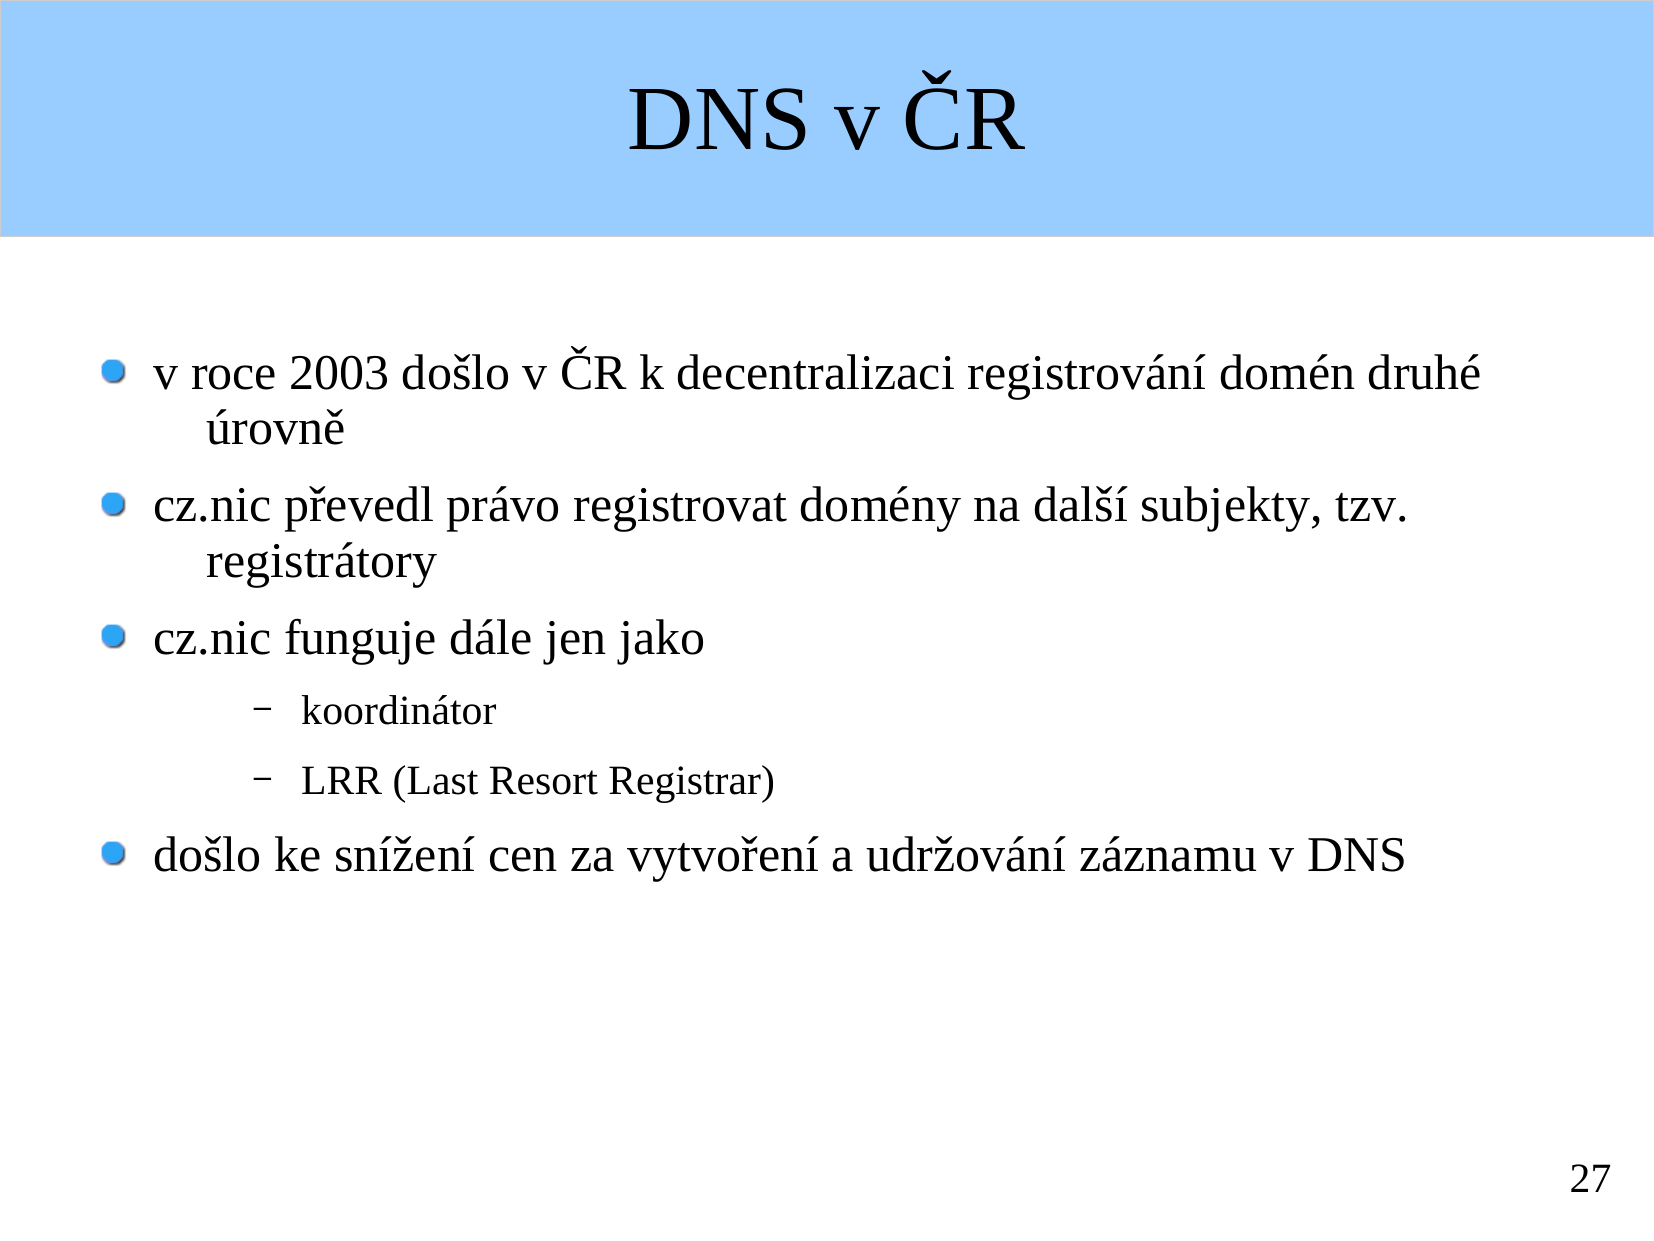

# DNS v ČR
v roce 2003 došlo v ČR k decentralizaci registrování domén druhé úrovně
cz.nic převedl právo registrovat domény na další subjekty, tzv. registrátory
cz.nic funguje dále jen jako
koordinátor
LRR (Last Resort Registrar)
došlo ke snížení cen za vytvoření a udržování záznamu v DNS